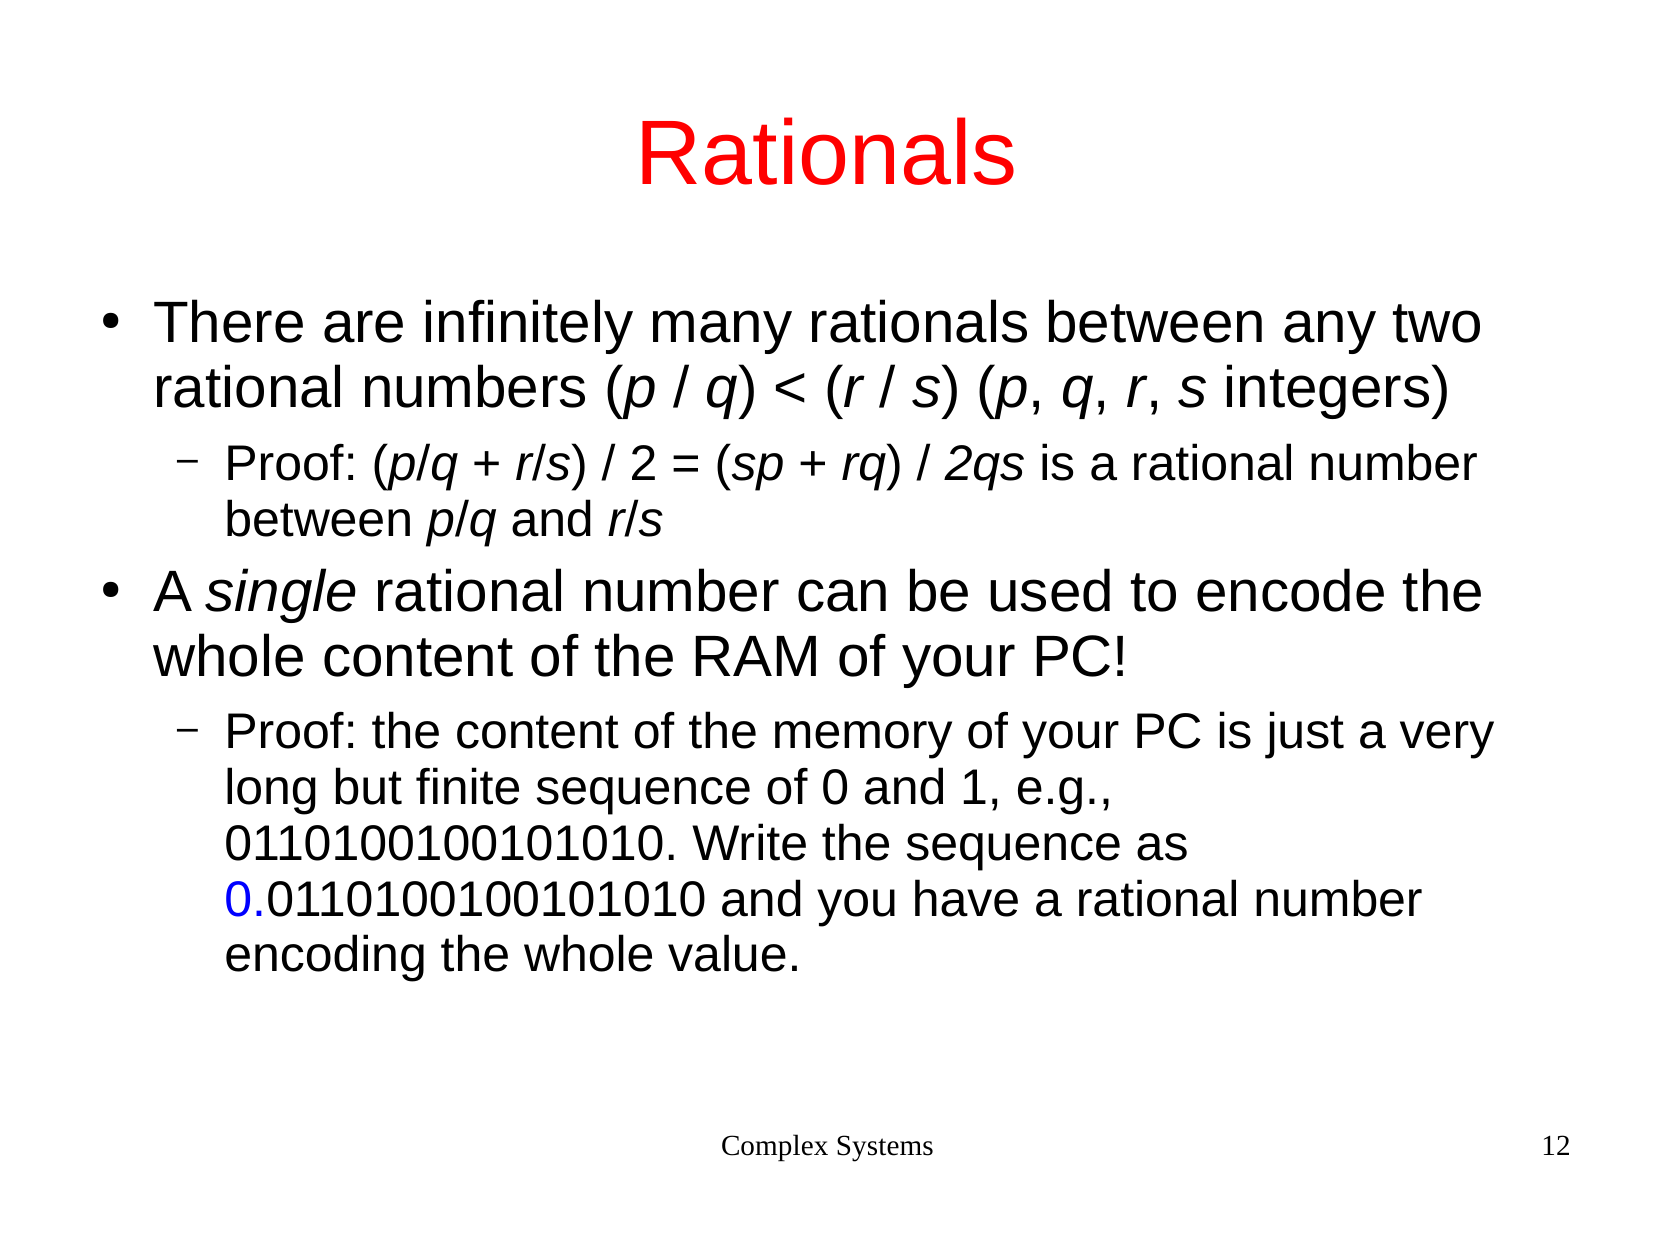

# Rationals
There are infinitely many rationals between any two rational numbers (p / q) < (r / s) (p, q, r, s integers)
Proof: (p/q + r/s) / 2 = (sp + rq) / 2qs is a rational number between p/q and r/s
A single rational number can be used to encode the whole content of the RAM of your PC!
Proof: the content of the memory of your PC is just a very long but finite sequence of 0 and 1, e.g., 0110100100101010. Write the sequence as 0.0110100100101010 and you have a rational number encoding the whole value.
Complex Systems
12